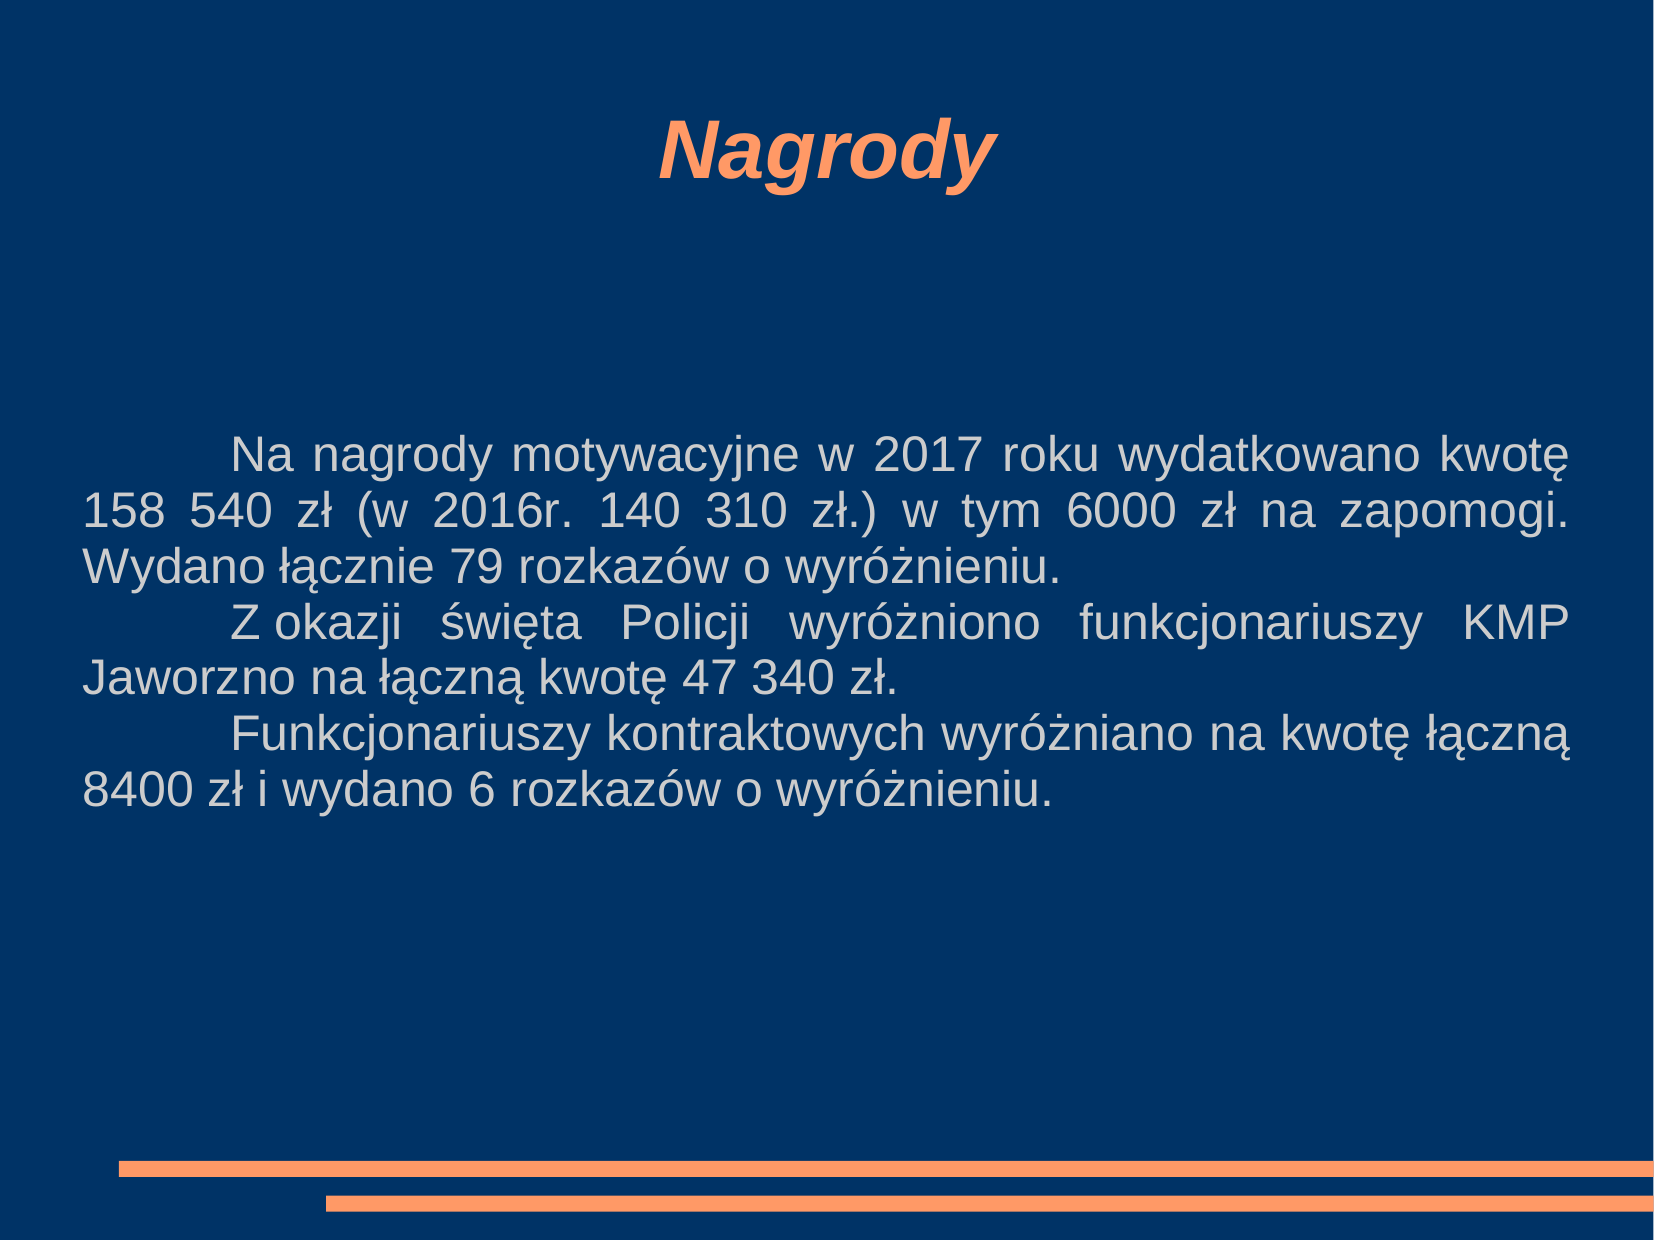

# Nagrody
		Na nagrody motywacyjne w 2017 roku wydatkowano kwotę 158 540 zł (w 2016r. 140 310 zł.) w tym 6000 zł na zapomogi. Wydano łącznie 79 rozkazów o wyróżnieniu.
		Z okazji święta Policji wyróżniono funkcjonariuszy KMP Jaworzno na łączną kwotę 47 340 zł.
		Funkcjonariuszy kontraktowych wyróżniano na kwotę łączną 8400 zł i wydano 6 rozkazów o wyróżnieniu.